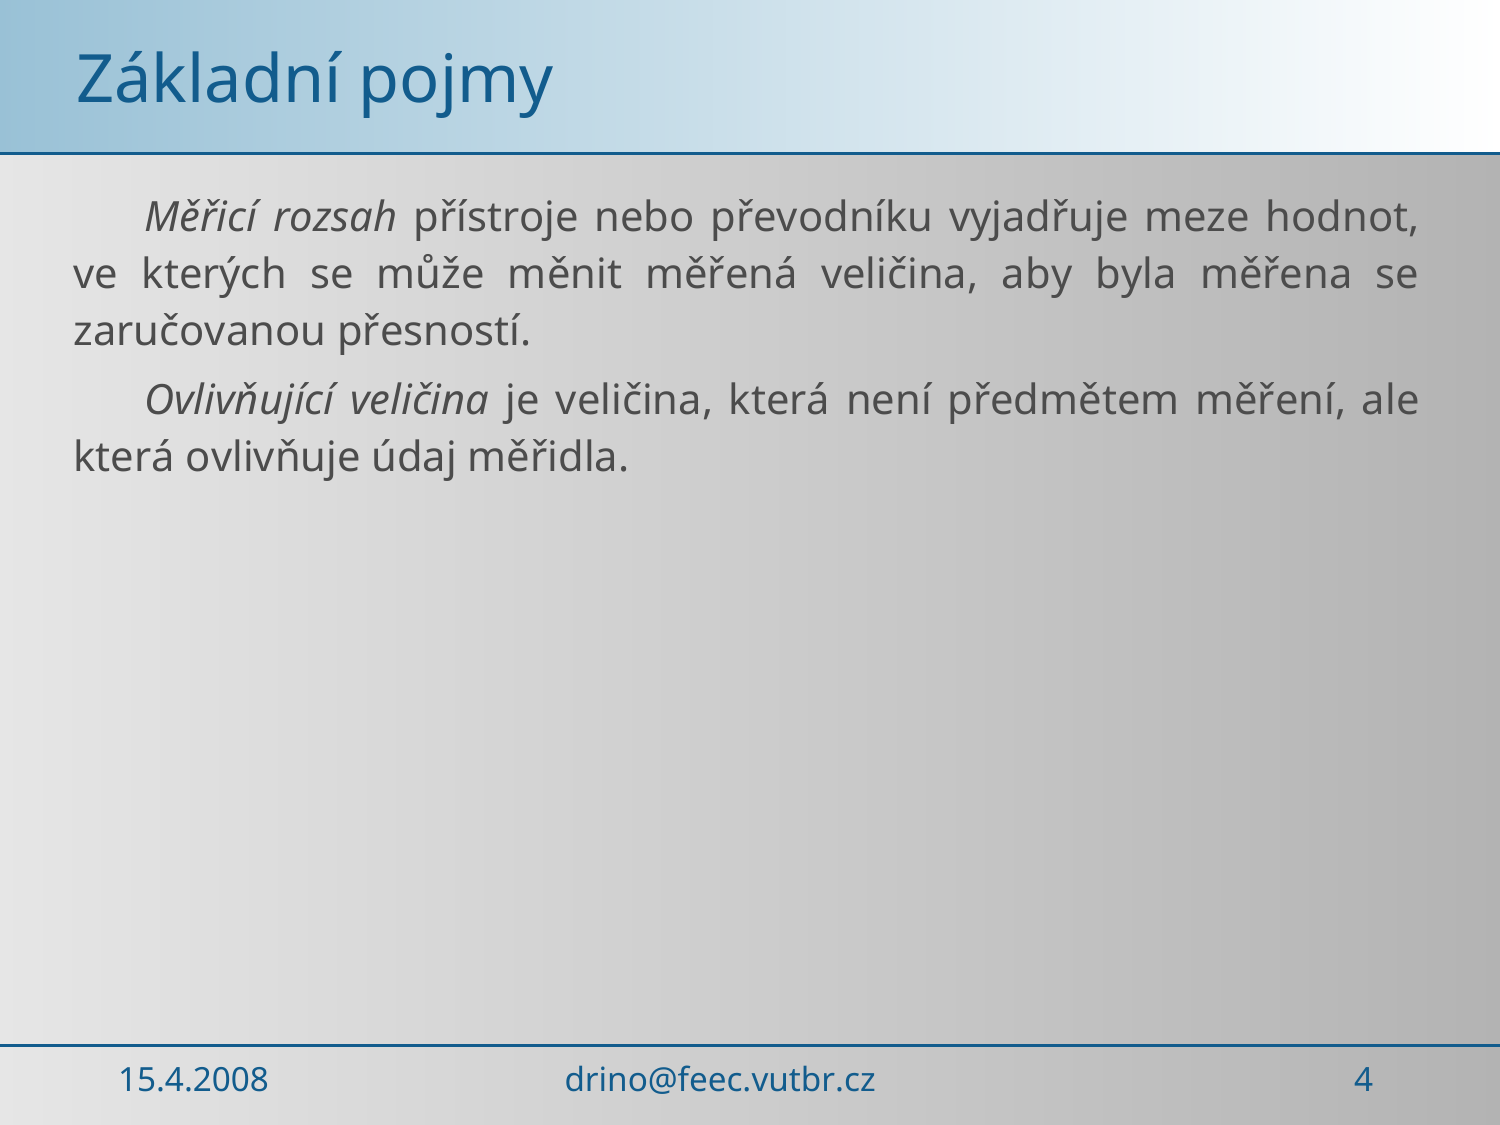

# Základní pojmy
Měřicí rozsah přístroje nebo převodníku vyjadřuje meze hodnot, ve kterých se může měnit měřená veličina, aby byla měřena se zaručovanou přesností.
Ovlivňující veličina je veličina, která není předmětem měření, ale která ovlivňuje údaj měřidla.
15.4.2008
drino@feec.vutbr.cz